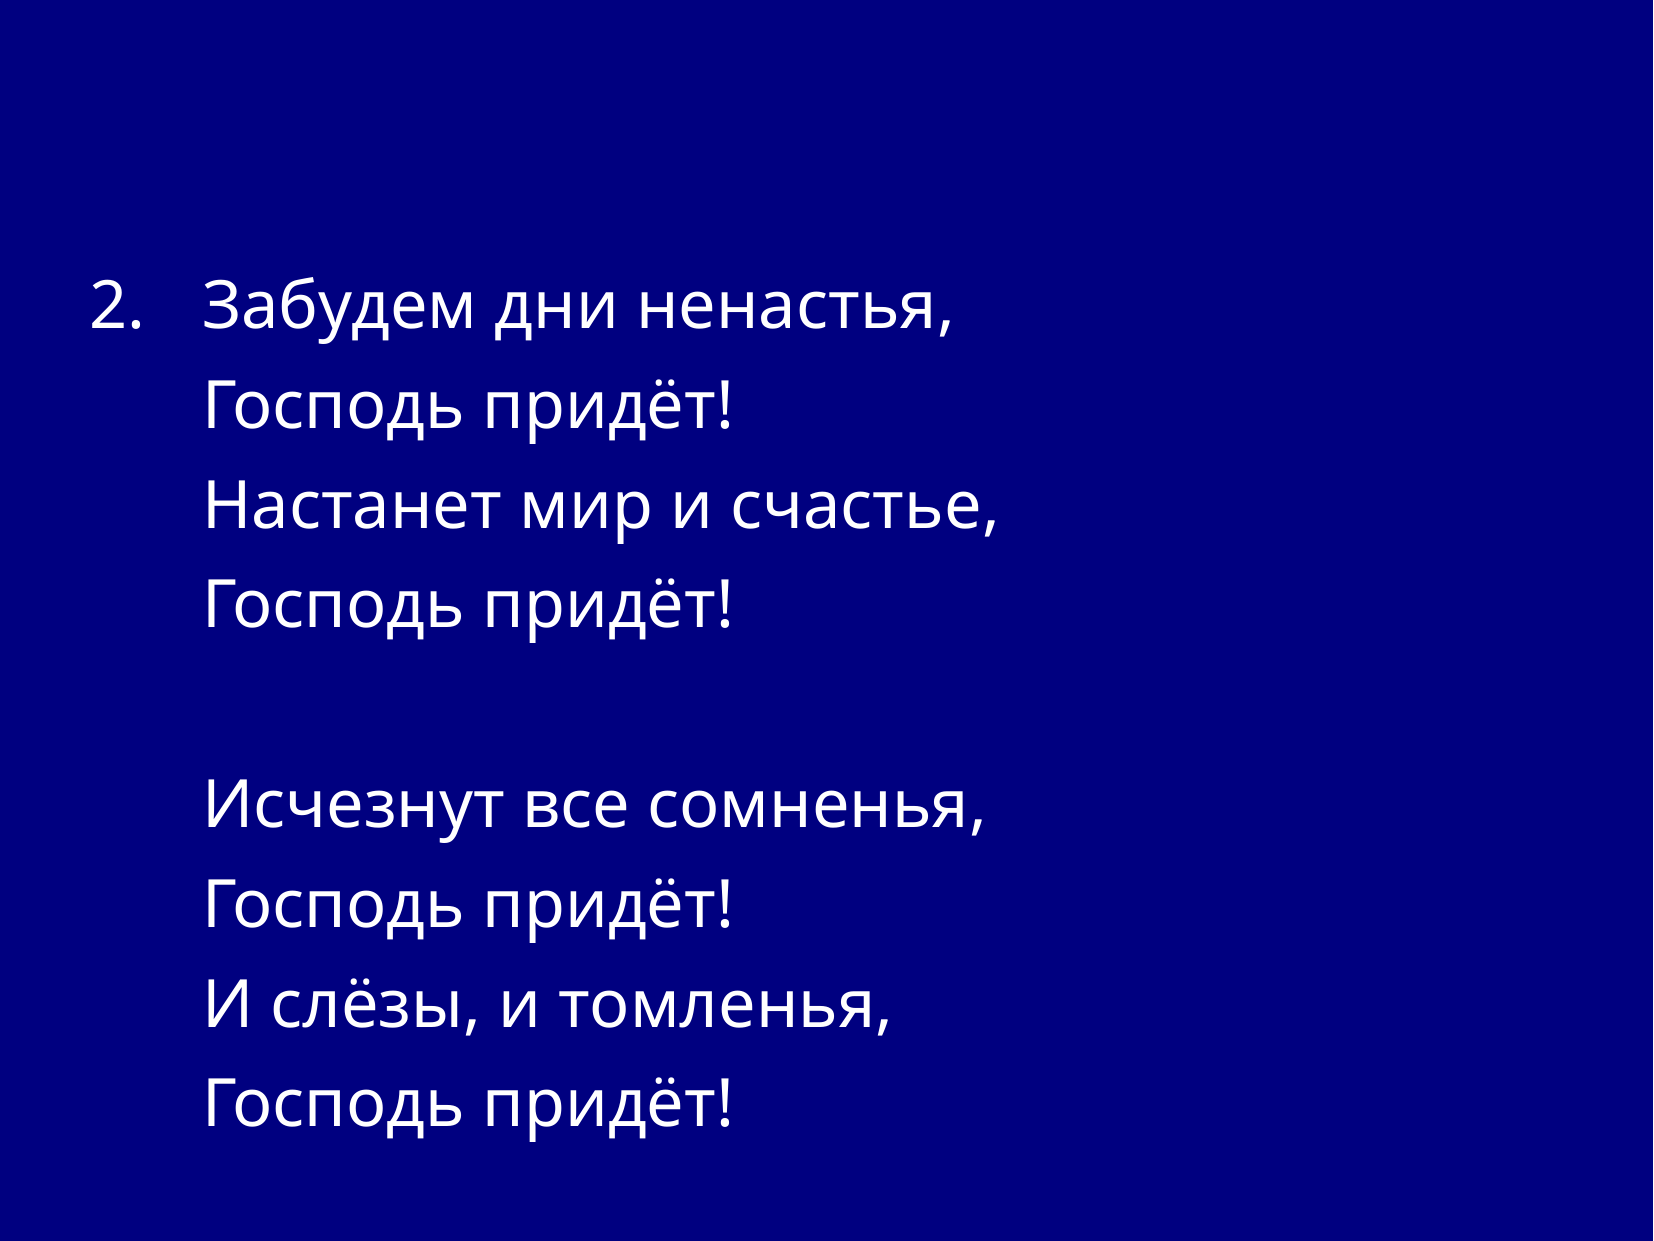

2.	Забудем дни ненастья,
	Господь придёт!
	Настанет мир и счастье,
	Господь придёт!
	Исчезнут все сомненья,
	Господь придёт!
	И слёзы, и томленья,
	Господь придёт!